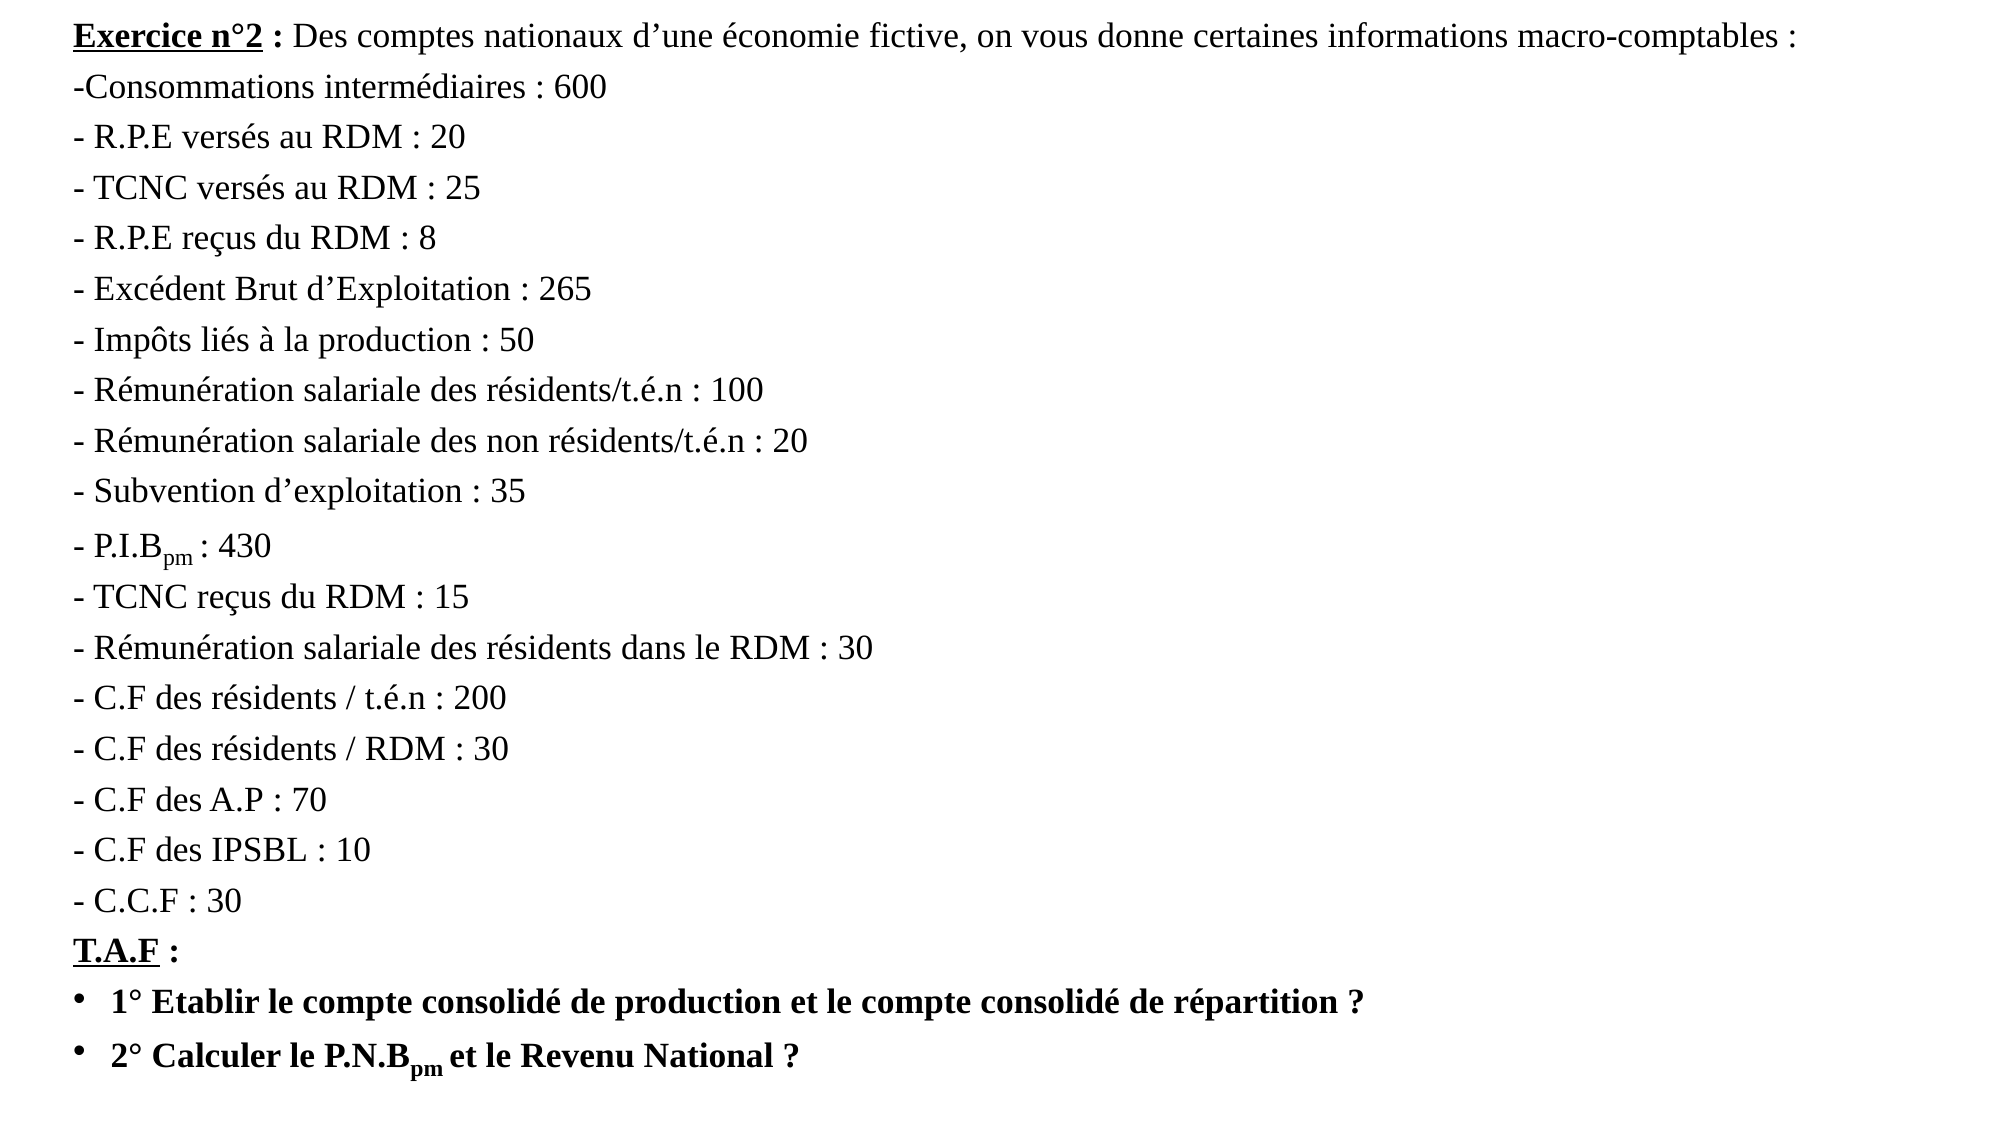

# Exercice n°2 : Des comptes nationaux d’une économie fictive, on vous donne certaines informations macro-comptables :
-Consommations intermédiaires : 600
- R.P.E versés au RDM : 20
- TCNC versés au RDM : 25
- R.P.E reçus du RDM : 8
- Excédent Brut d’Exploitation : 265
- Impôts liés à la production : 50
- Rémunération salariale des résidents/t.é.n : 100
- Rémunération salariale des non résidents/t.é.n : 20
- Subvention d’exploitation : 35
- P.I.Bpm : 430
- TCNC reçus du RDM : 15
- Rémunération salariale des résidents dans le RDM : 30
- C.F des résidents / t.é.n : 200
- C.F des résidents / RDM : 30
- C.F des A.P : 70
- C.F des IPSBL : 10
- C.C.F : 30
T.A.F :
1° Etablir le compte consolidé de production et le compte consolidé de répartition ?
2° Calculer le P.N.Bpm et le Revenu National ?